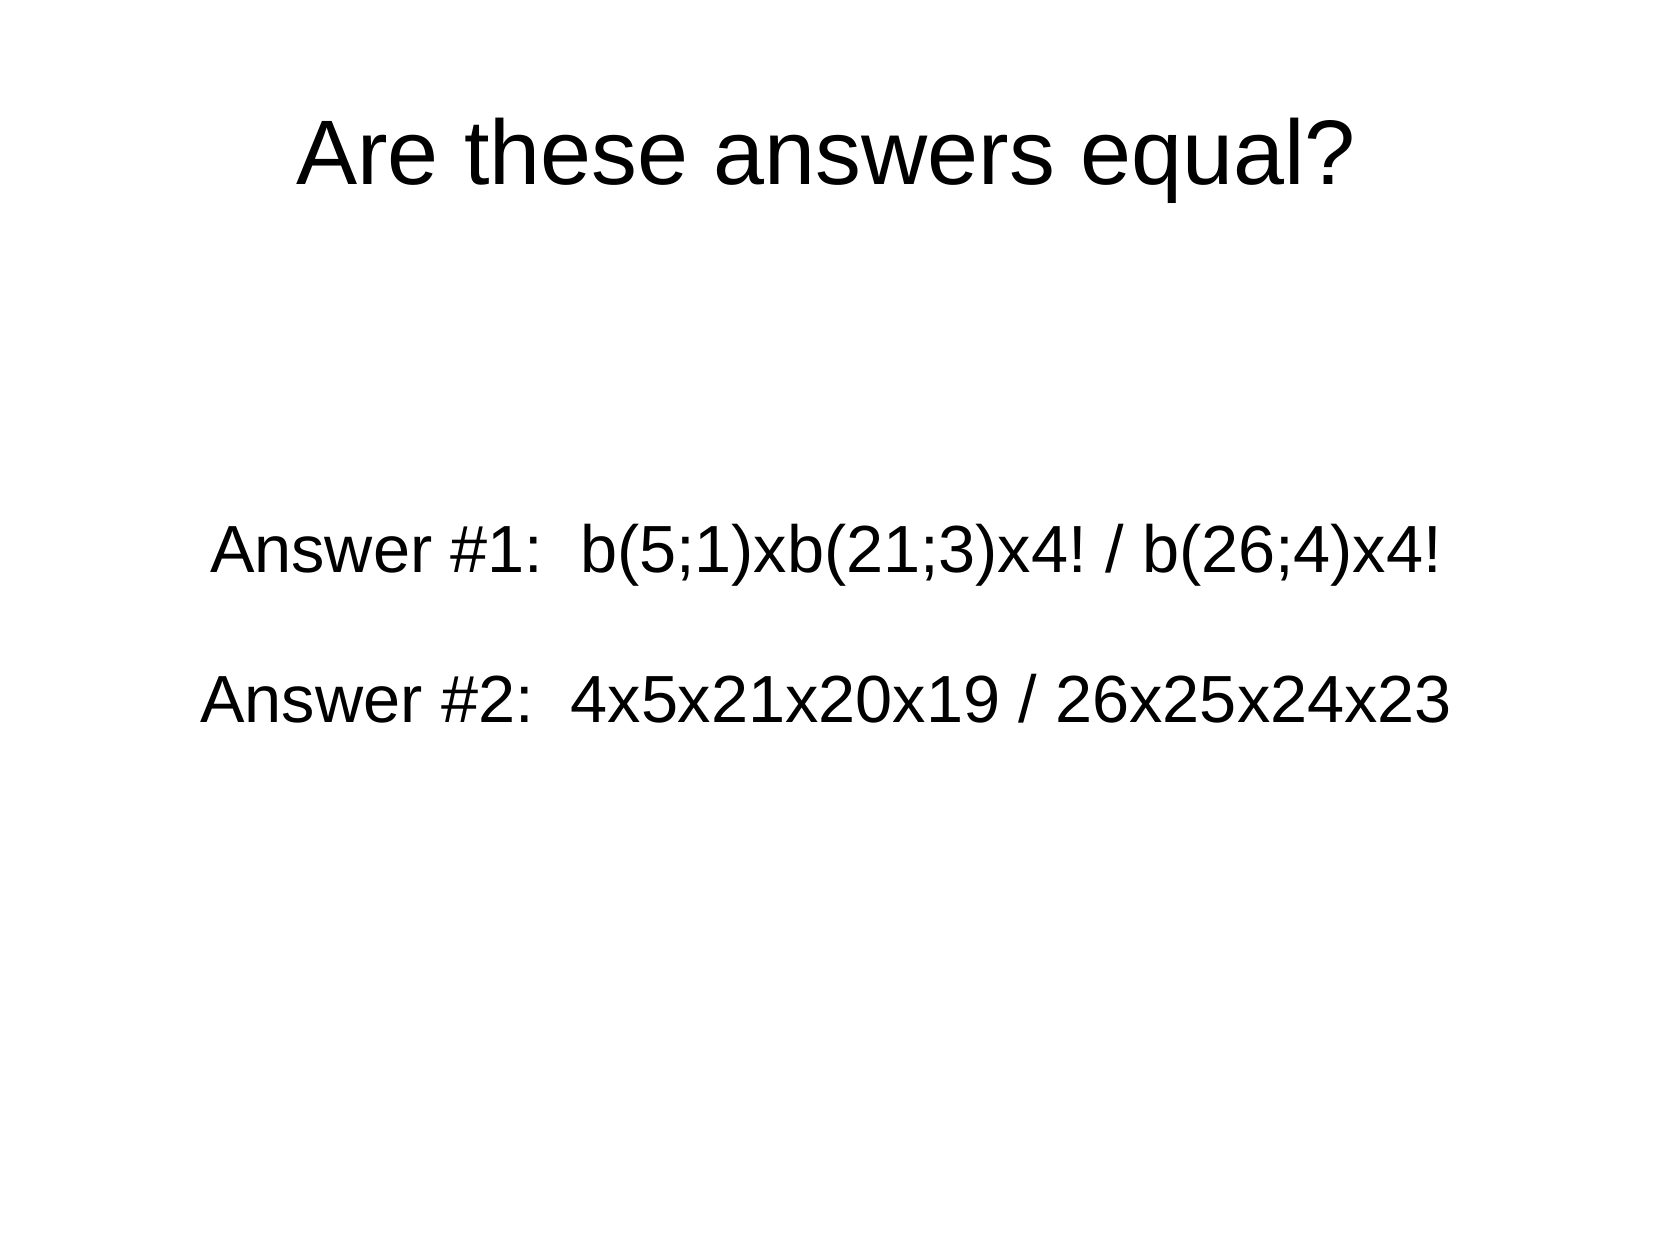

# Are these answers equal?
Answer #1: b(5;1)xb(21;3)x4! / b(26;4)x4!
Answer #2: 4x5x21x20x19 / 26x25x24x23